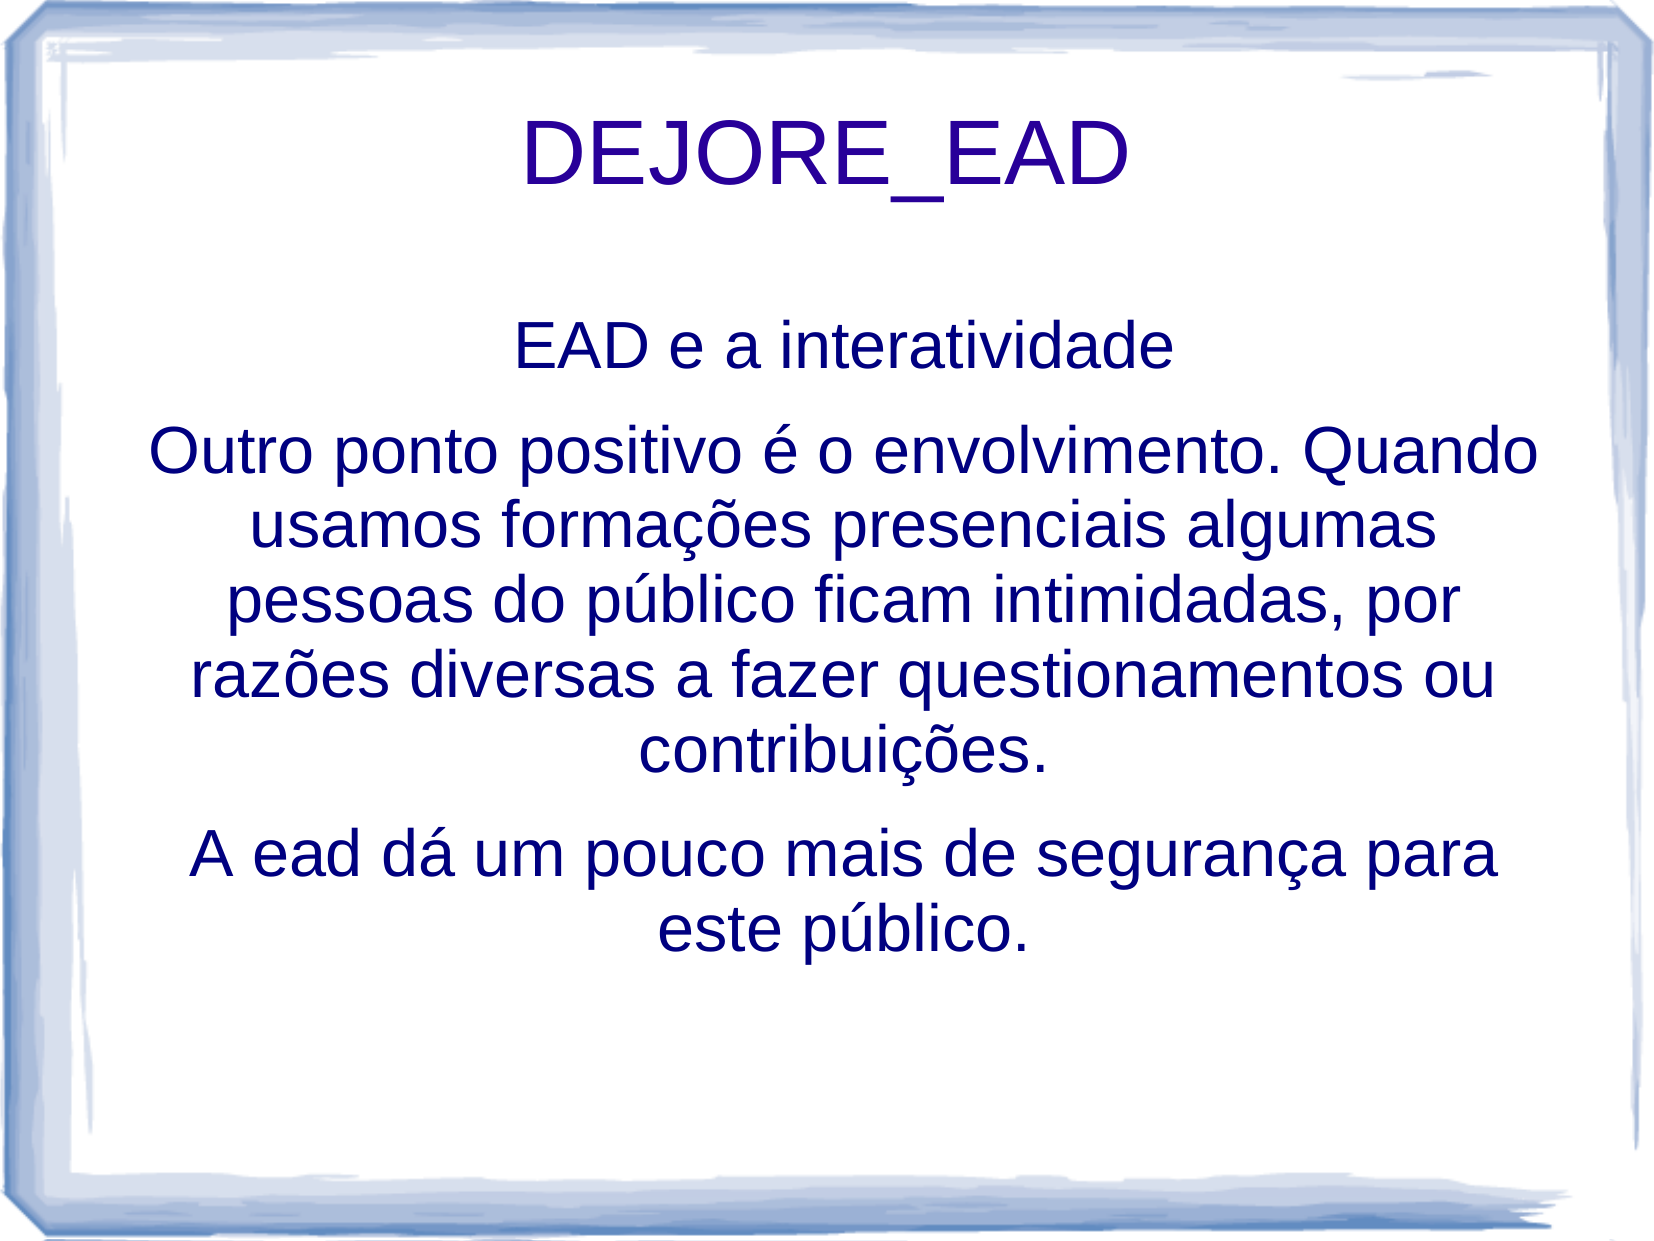

# DEJORE_EAD
EAD e a interatividade
Outro ponto positivo é o envolvimento. Quando usamos formações presenciais algumas pessoas do público ficam intimidadas, por razões diversas a fazer questionamentos ou contribuições.
A ead dá um pouco mais de segurança para este público.